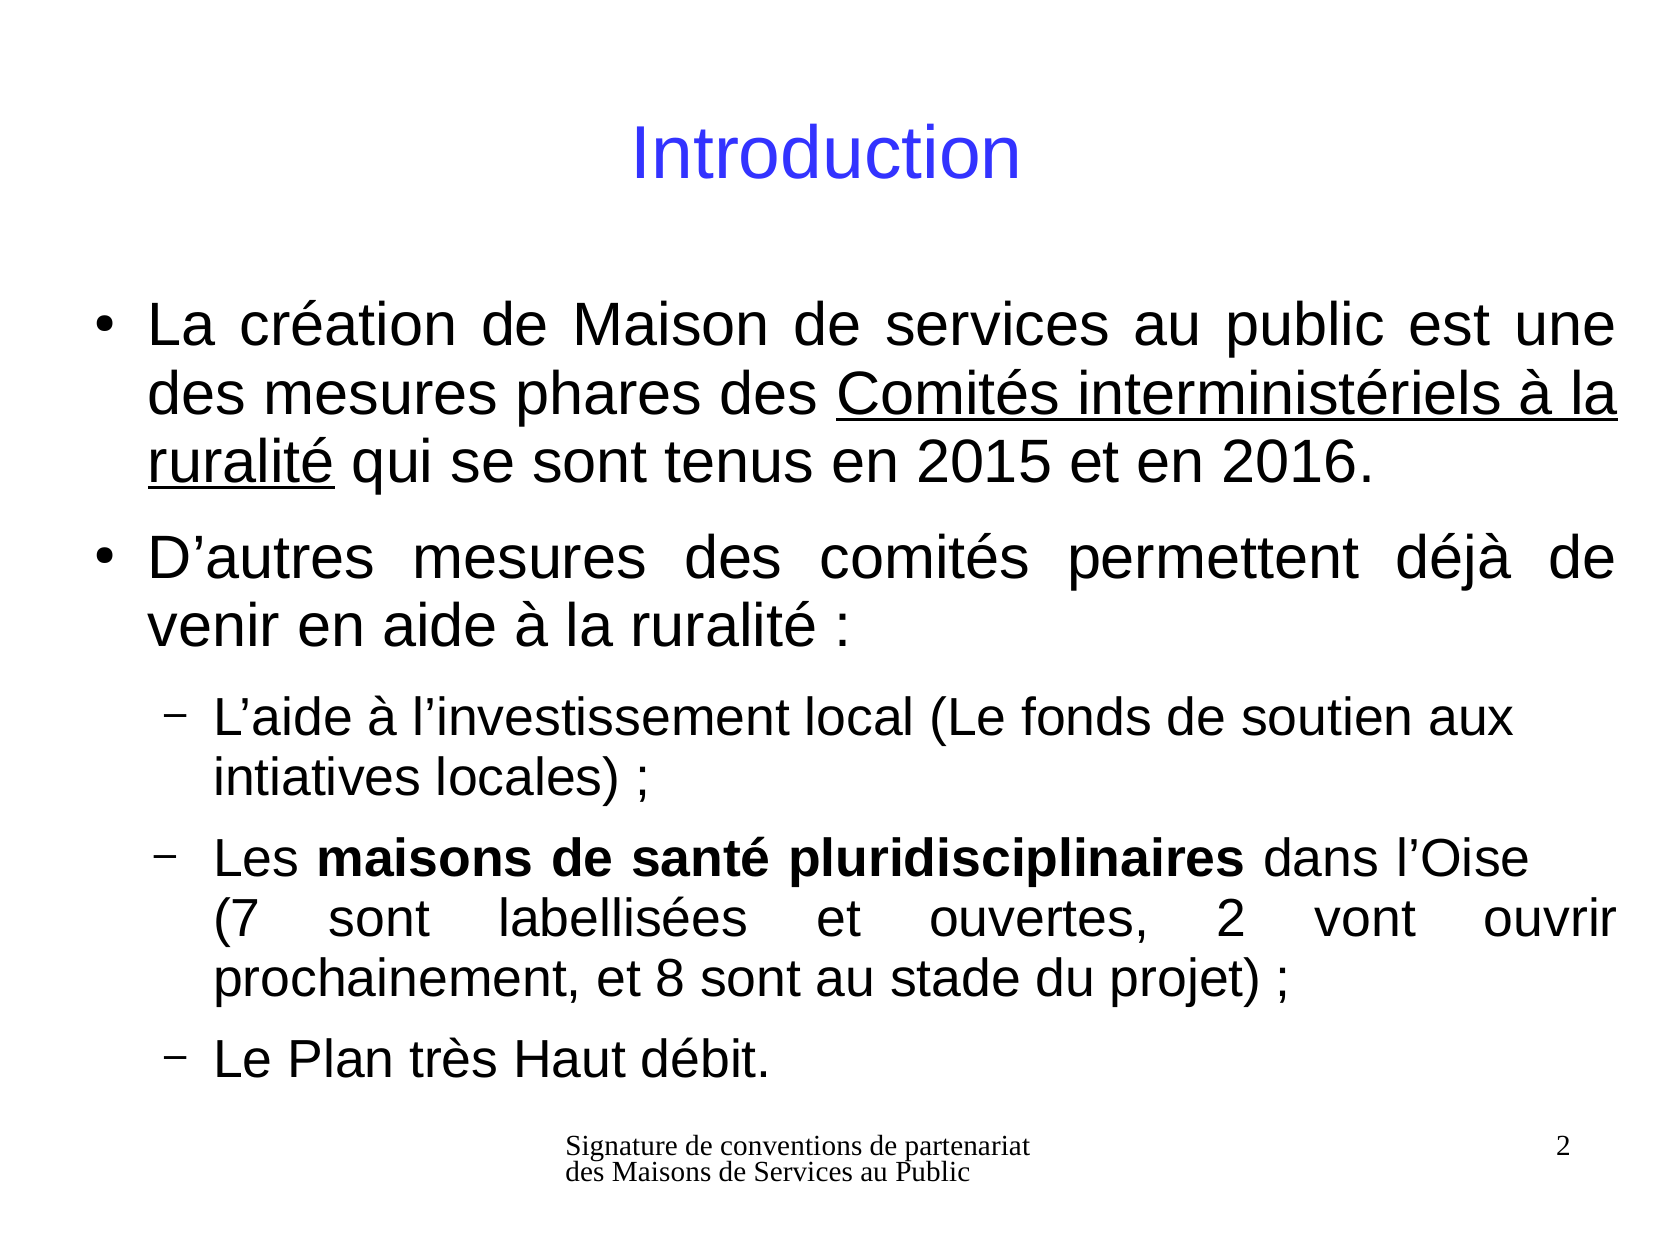

# Introduction
La création de Maison de services au public est une des mesures phares des Comités interministériels à la ruralité qui se sont tenus en 2015 et en 2016.
D’autres mesures des comités permettent déjà de venir en aide à la ruralité :
L’aide à l’investissement local (Le fonds de soutien aux intiatives locales) ;
Les maisons de santé pluridisciplinaires dans l’Oise (7 sont labellisées et ouvertes, 2 vont ouvrir prochainement, et 8 sont au stade du projet) ;
Le Plan très Haut débit.
Signature de conventions de partenariat des Maisons de Services au Public
2